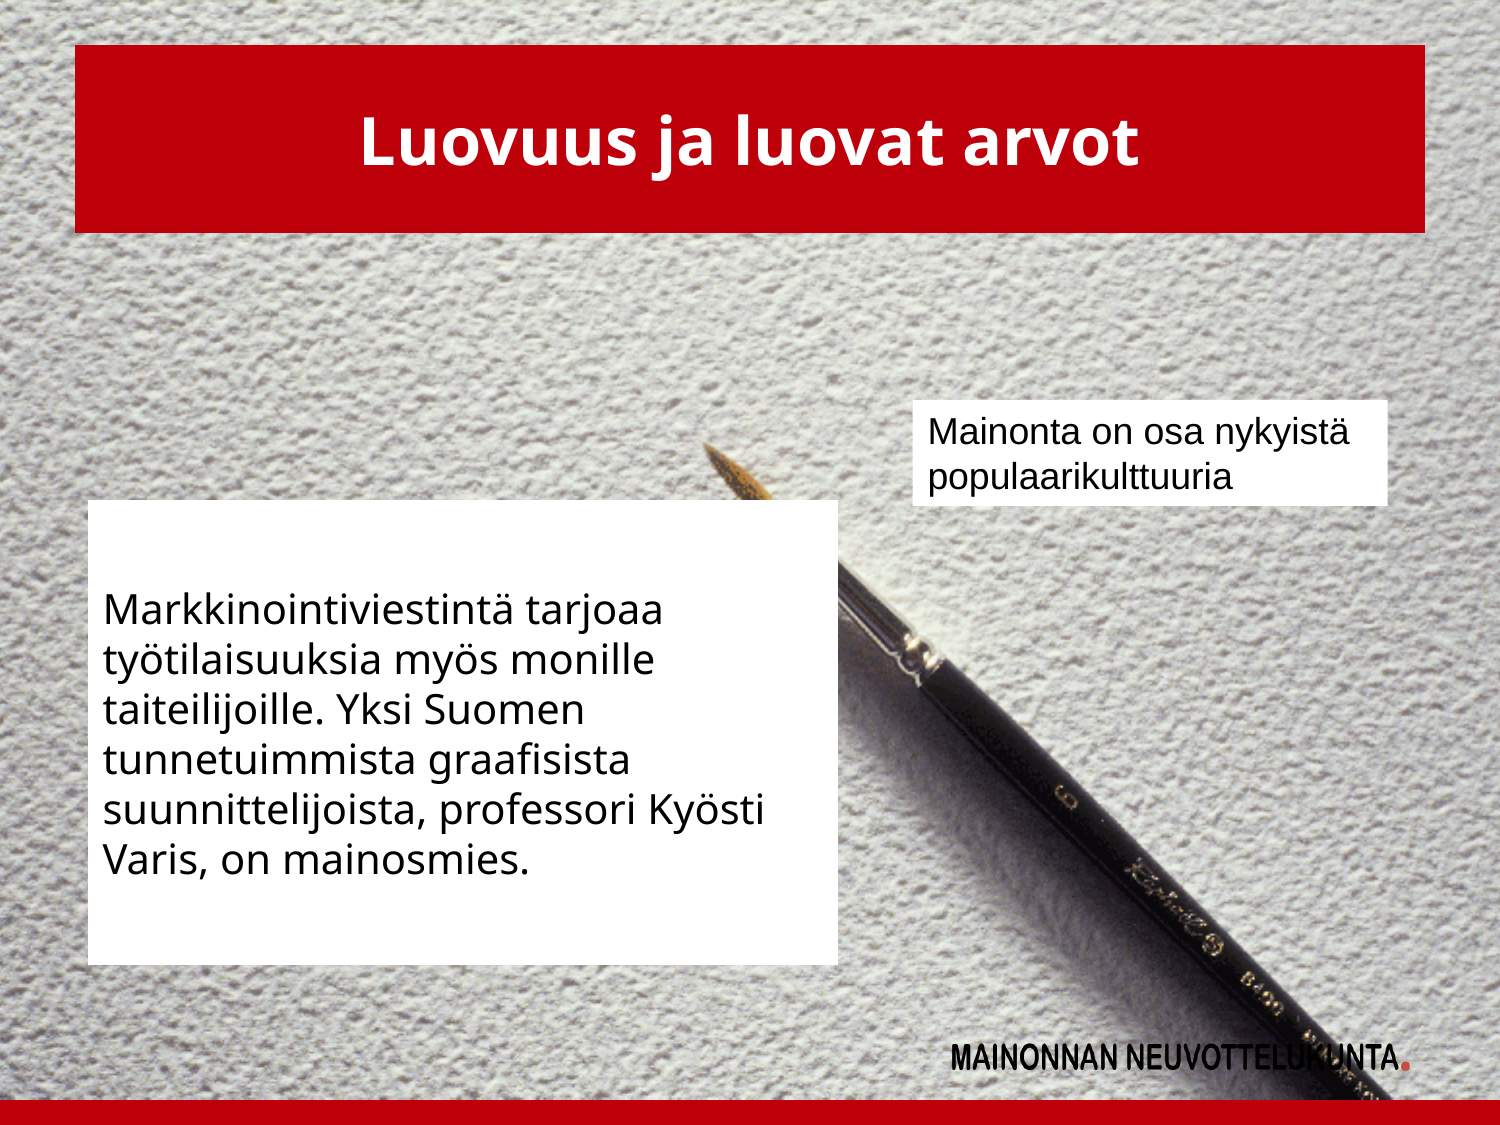

Luovuus ja luovat arvot
Mainonta on osa nykyistä populaarikulttuuria
Markkinointiviestintä tarjoaa työtilaisuuksia myös monille taiteilijoille. Yksi Suomen tunnetuimmista graafisista suunnittelijoista, professori Kyösti Varis, on mainosmies.